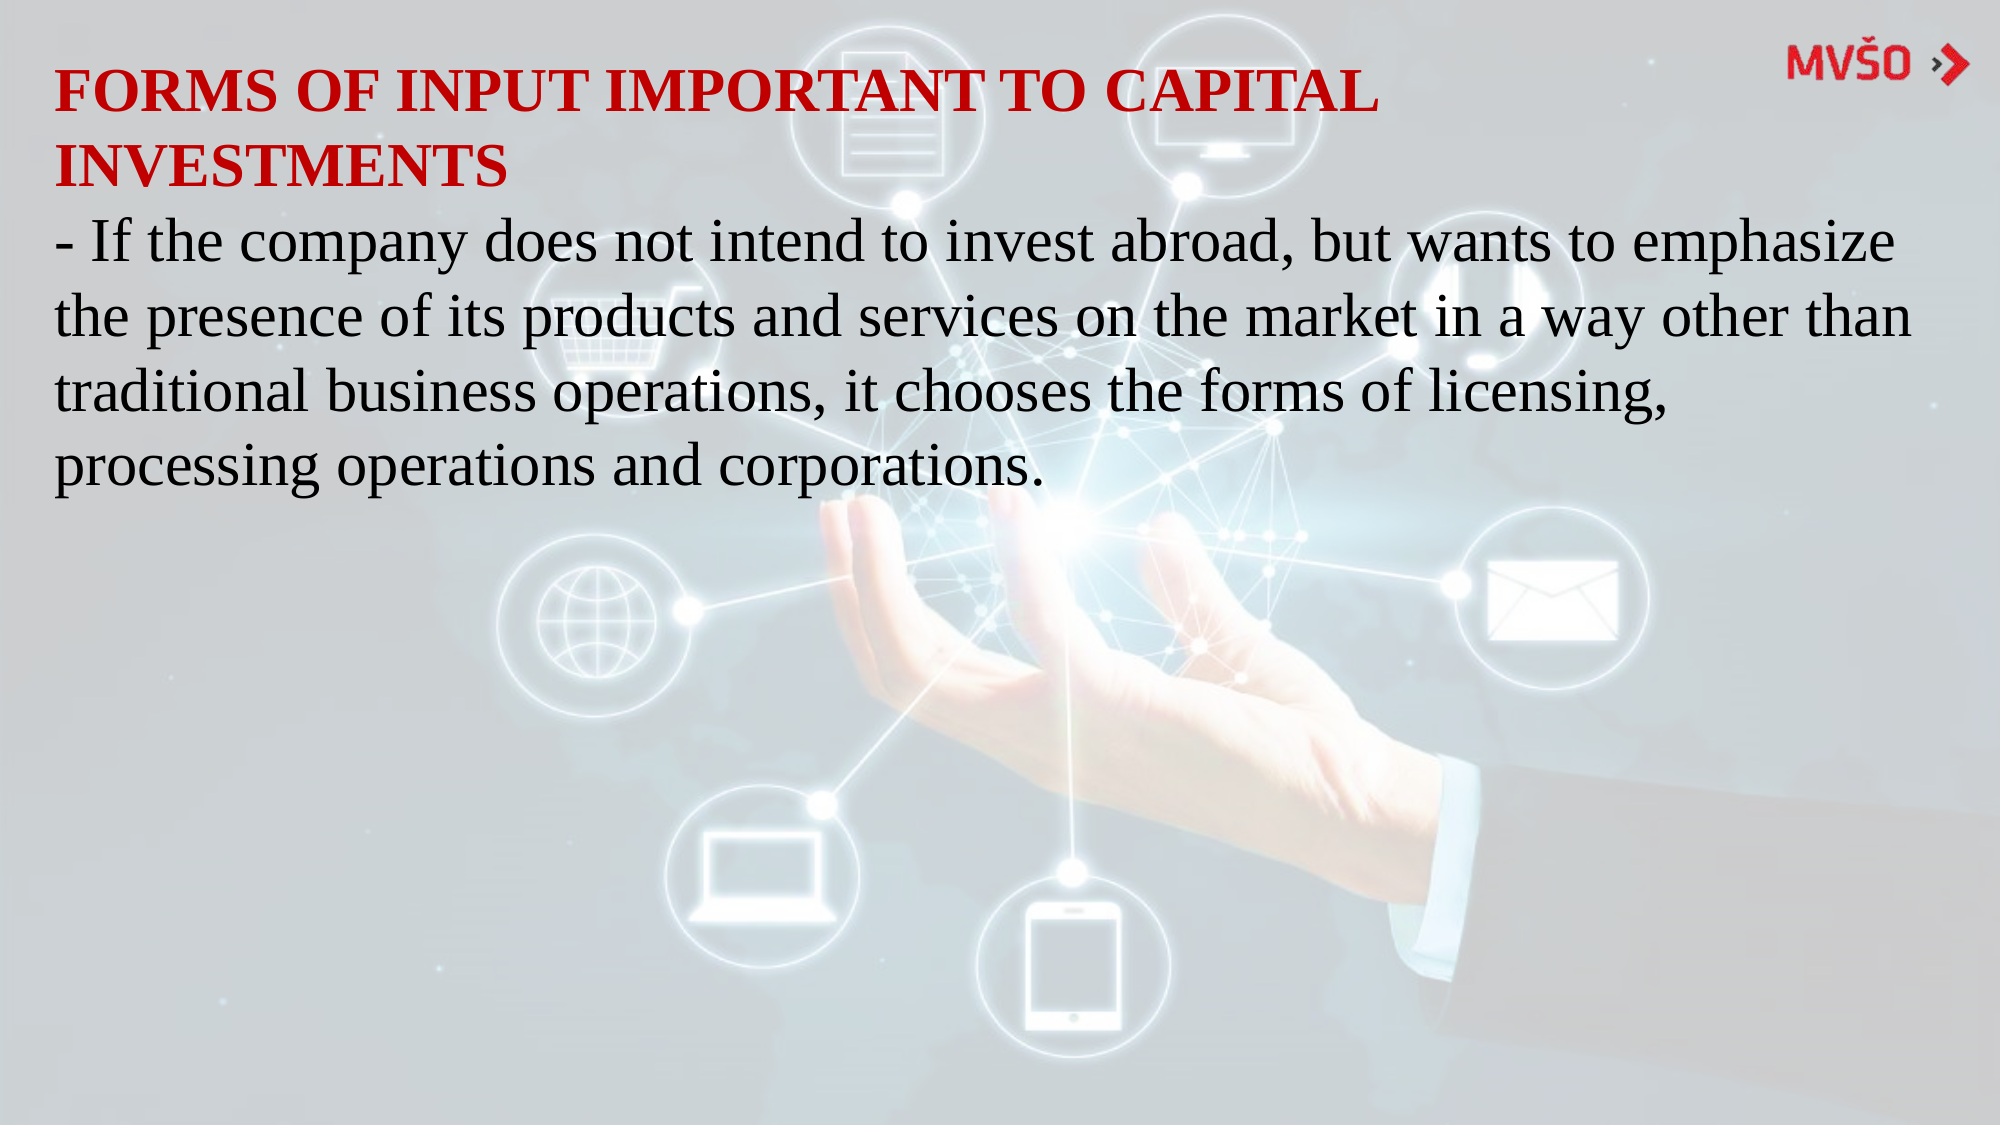

FORMS OF INPUT IMPORTANT TO CAPITAL
INVESTMENTS
- If the company does not intend to invest abroad, but wants to emphasize the presence of its products and services on the market in a way other than traditional business operations, it chooses the forms of licensing, processing operations and corporations.